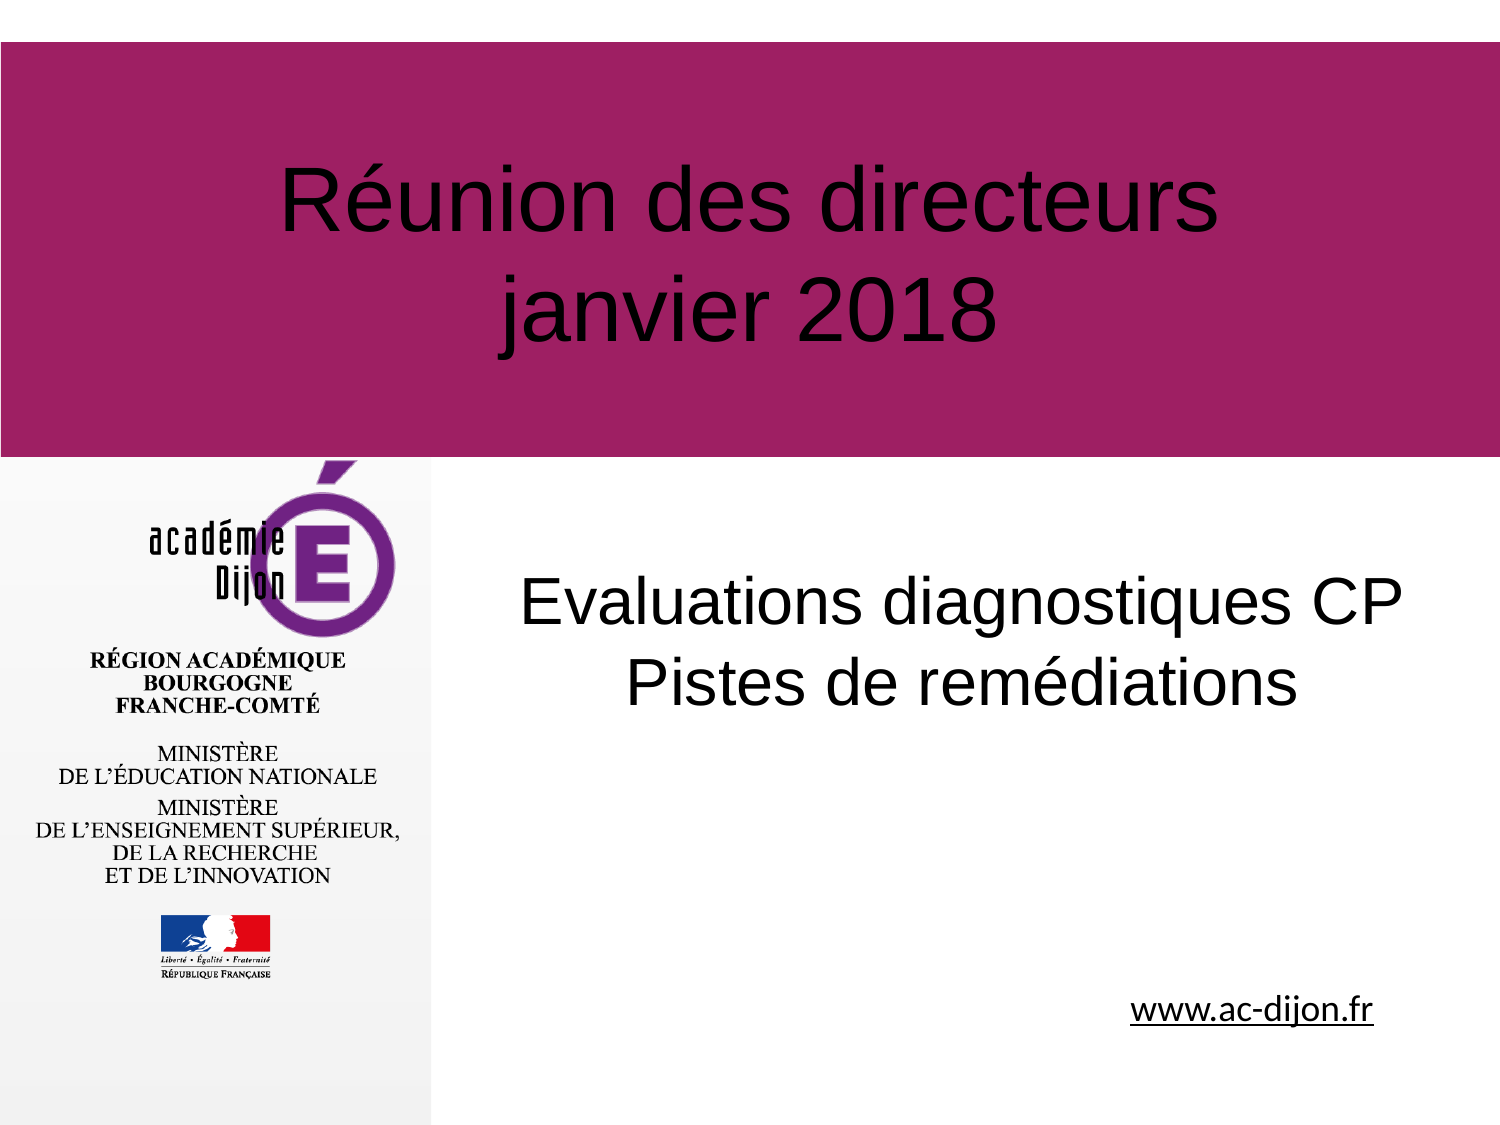

# Réunion des directeurs janvier 2018
Evaluations diagnostiques CP
Pistes de remédiations